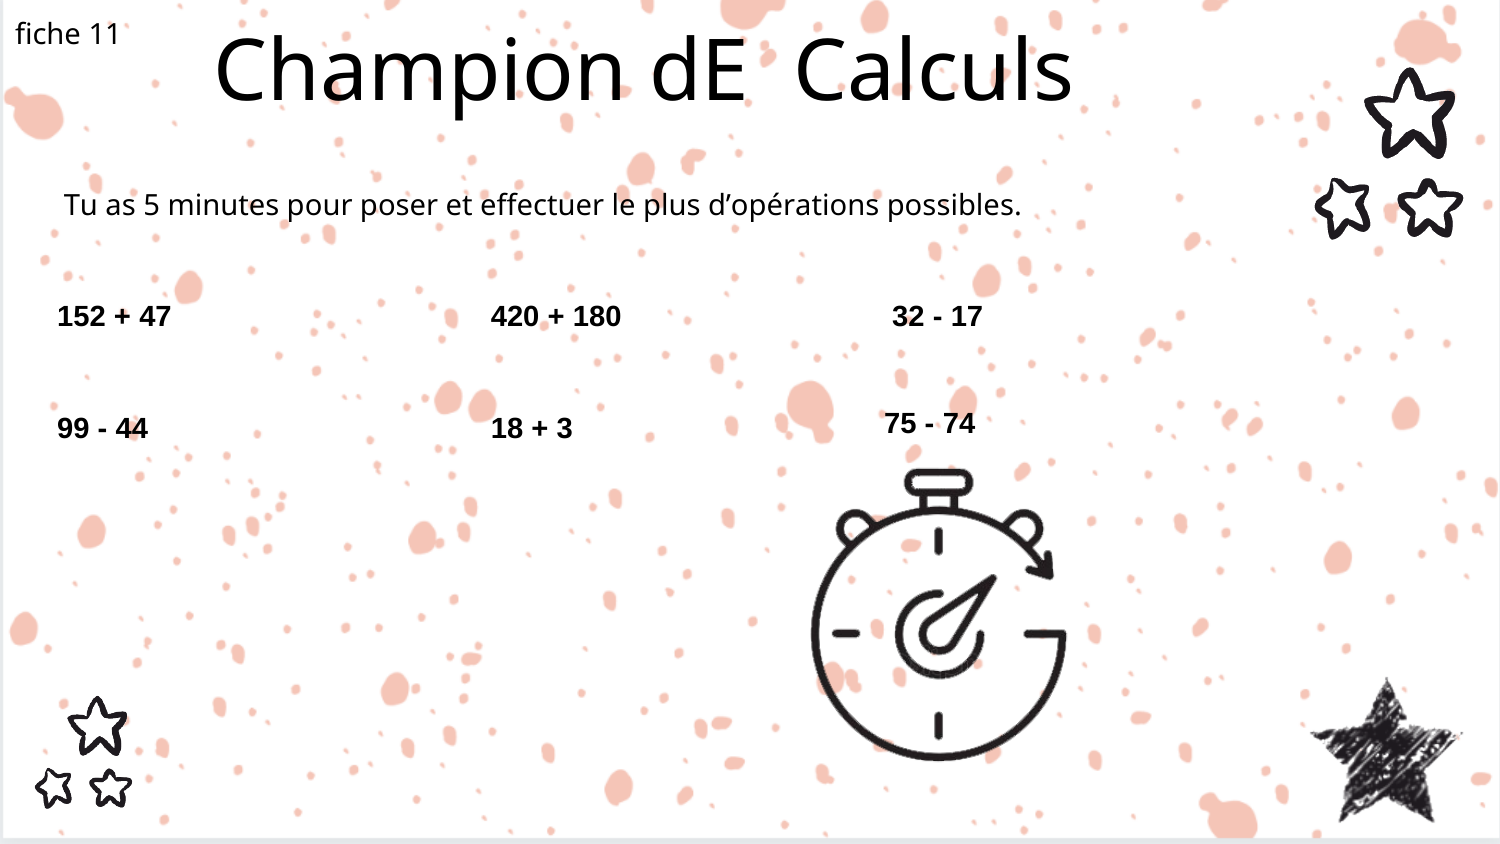

fiche 11
Champion dE Calculs
Tu as 5 minutes pour poser et effectuer le plus d’opérations possibles.
152 + 47
420 + 180
32 - 17
75 - 74
99 - 44
18 + 3